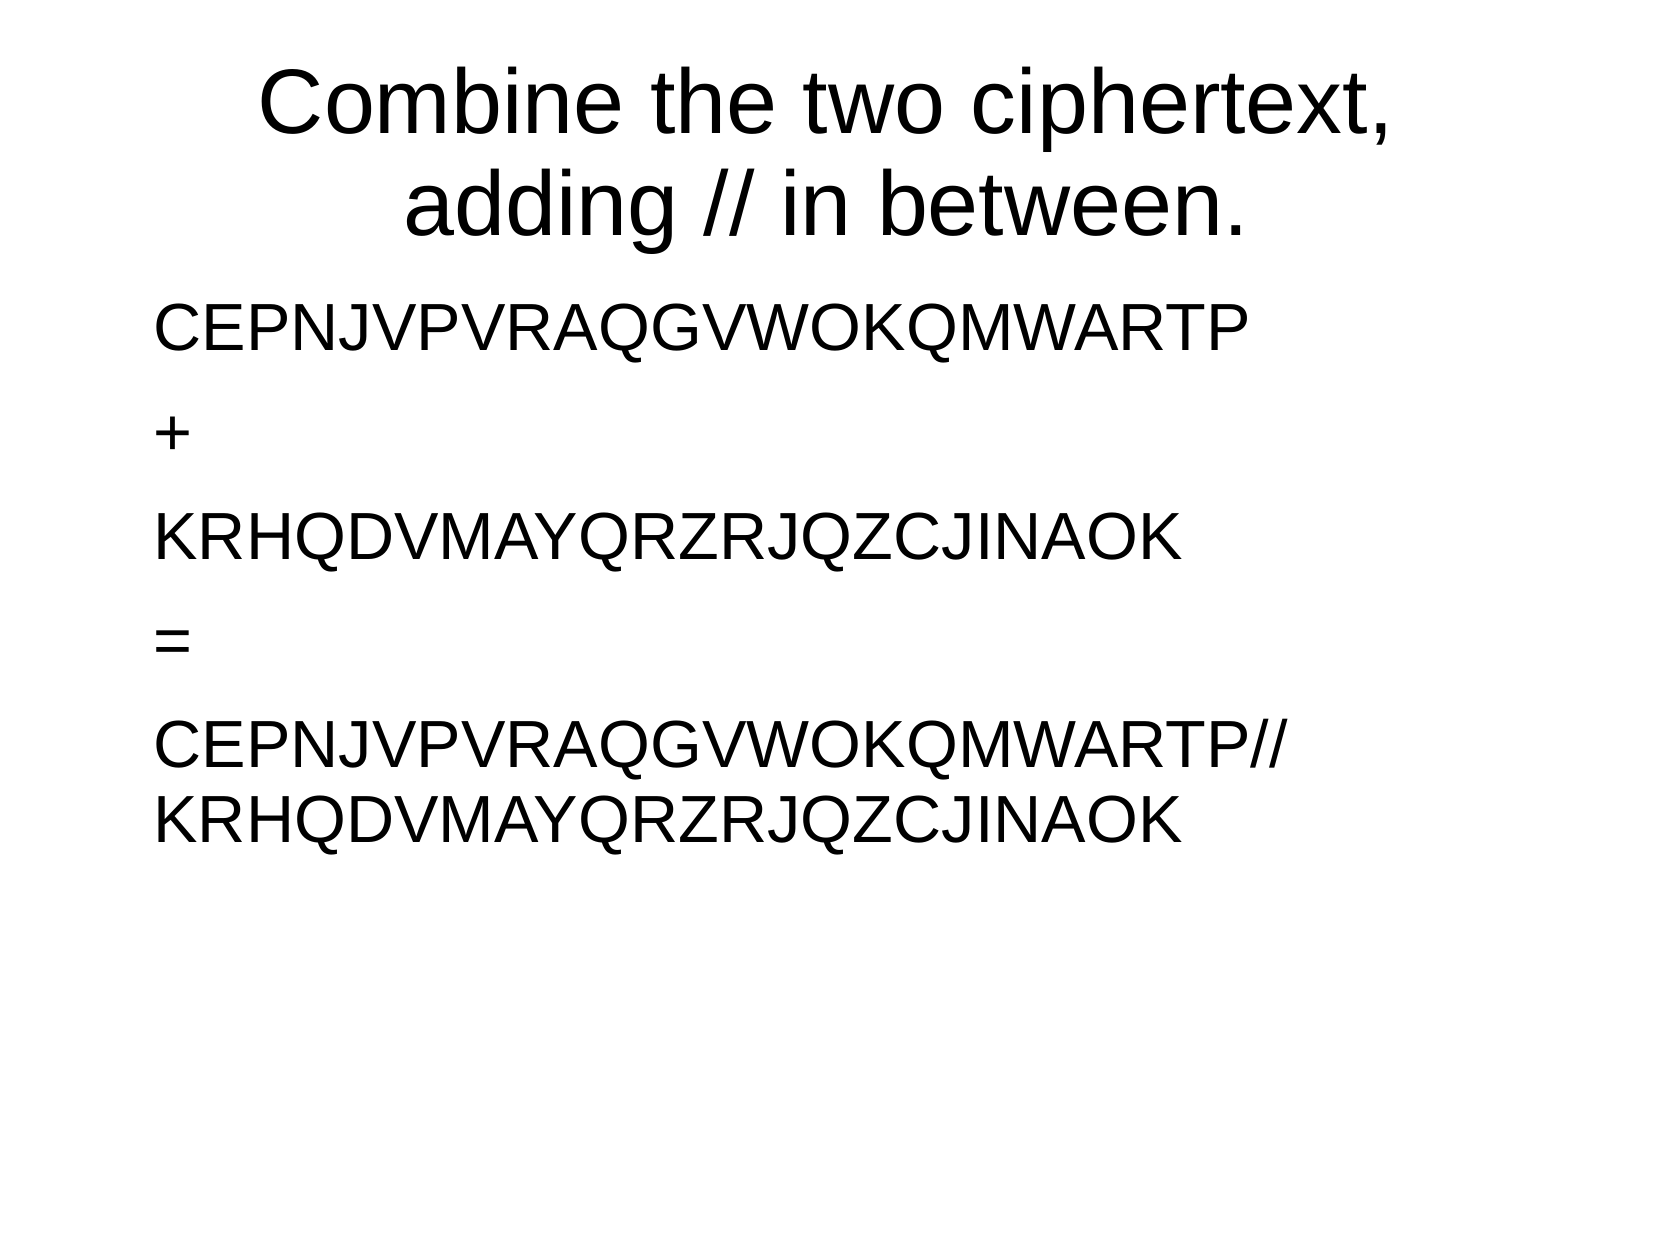

# Combine the two ciphertext, adding // in between.
CEPNJVPVRAQGVWOKQMWARTP
+
KRHQDVMAYQRZRJQZCJINAOK
=
CEPNJVPVRAQGVWOKQMWARTP//KRHQDVMAYQRZRJQZCJINAOK